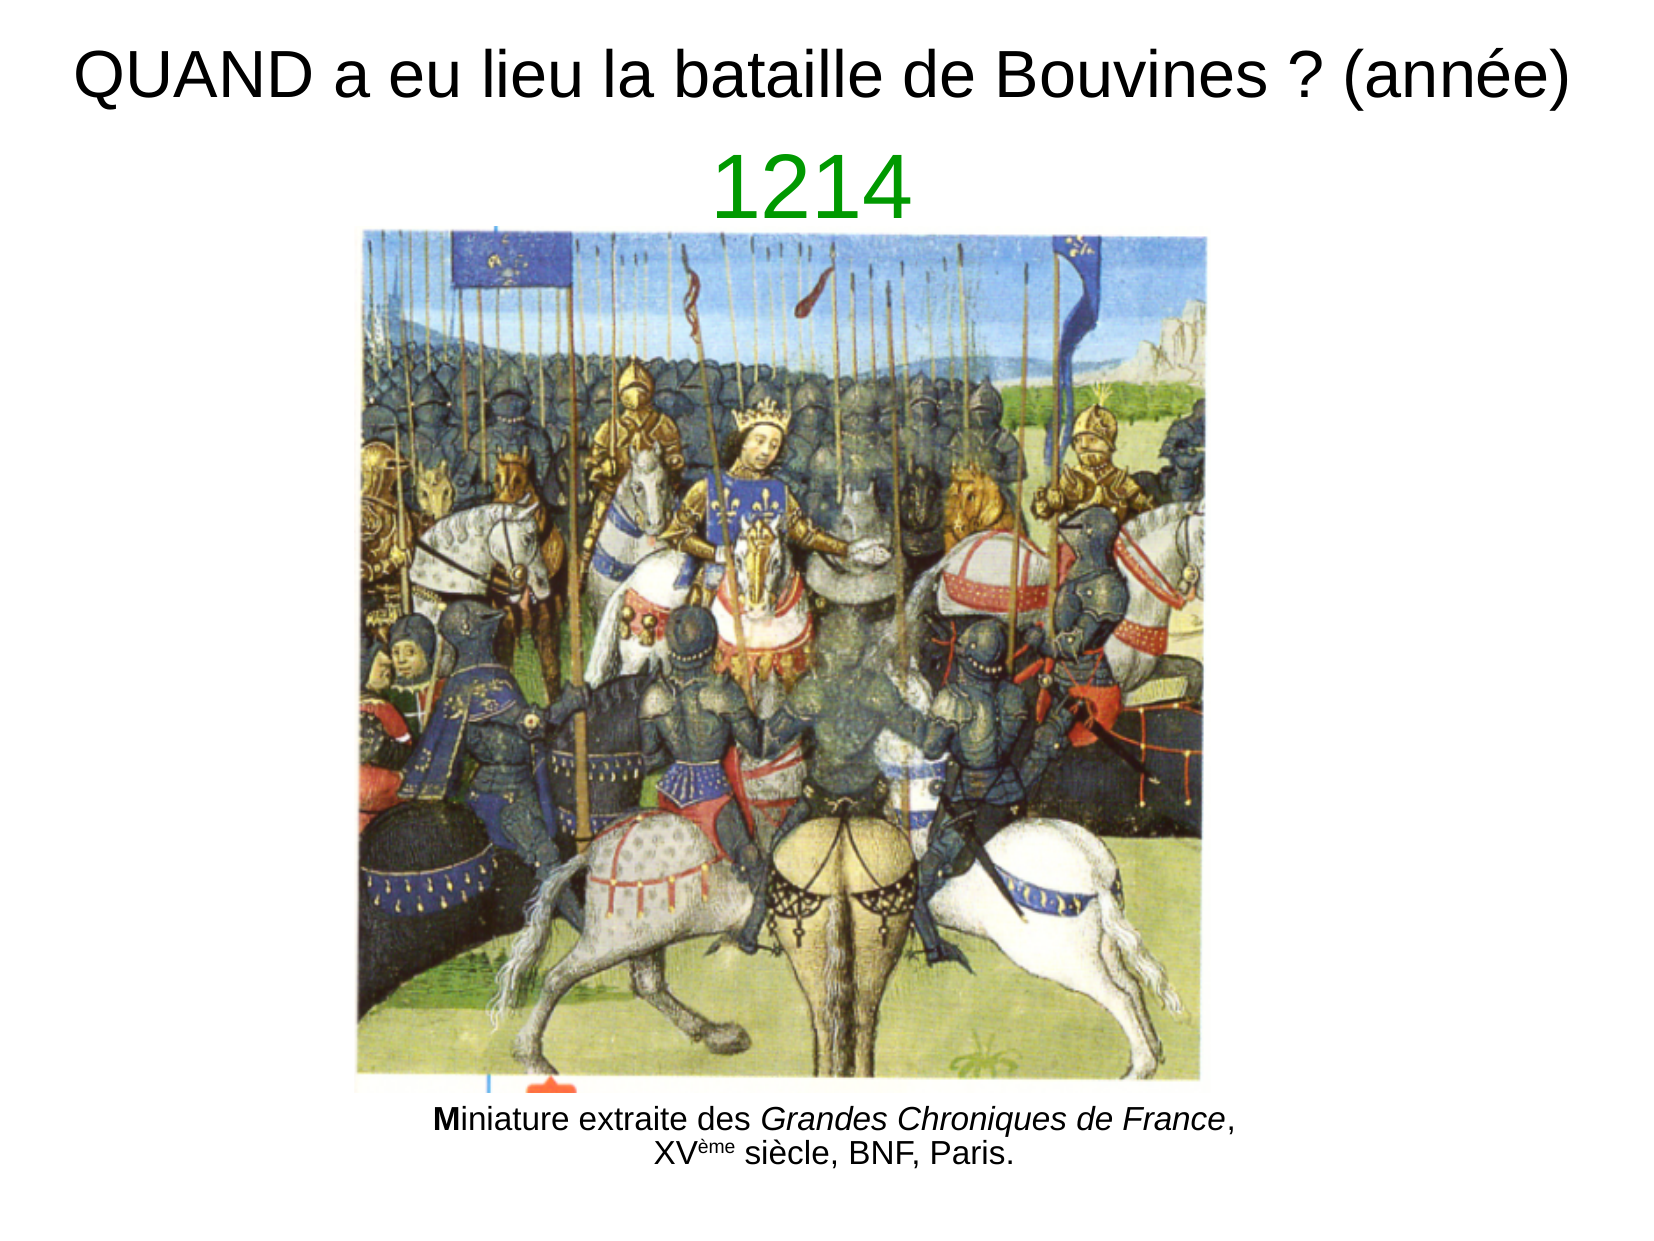

QUAND a eu lieu la bataille de Bouvines ? (année)
1214
Miniature extraite des Grandes Chroniques de France,
 XVème siècle, BNF, Paris.